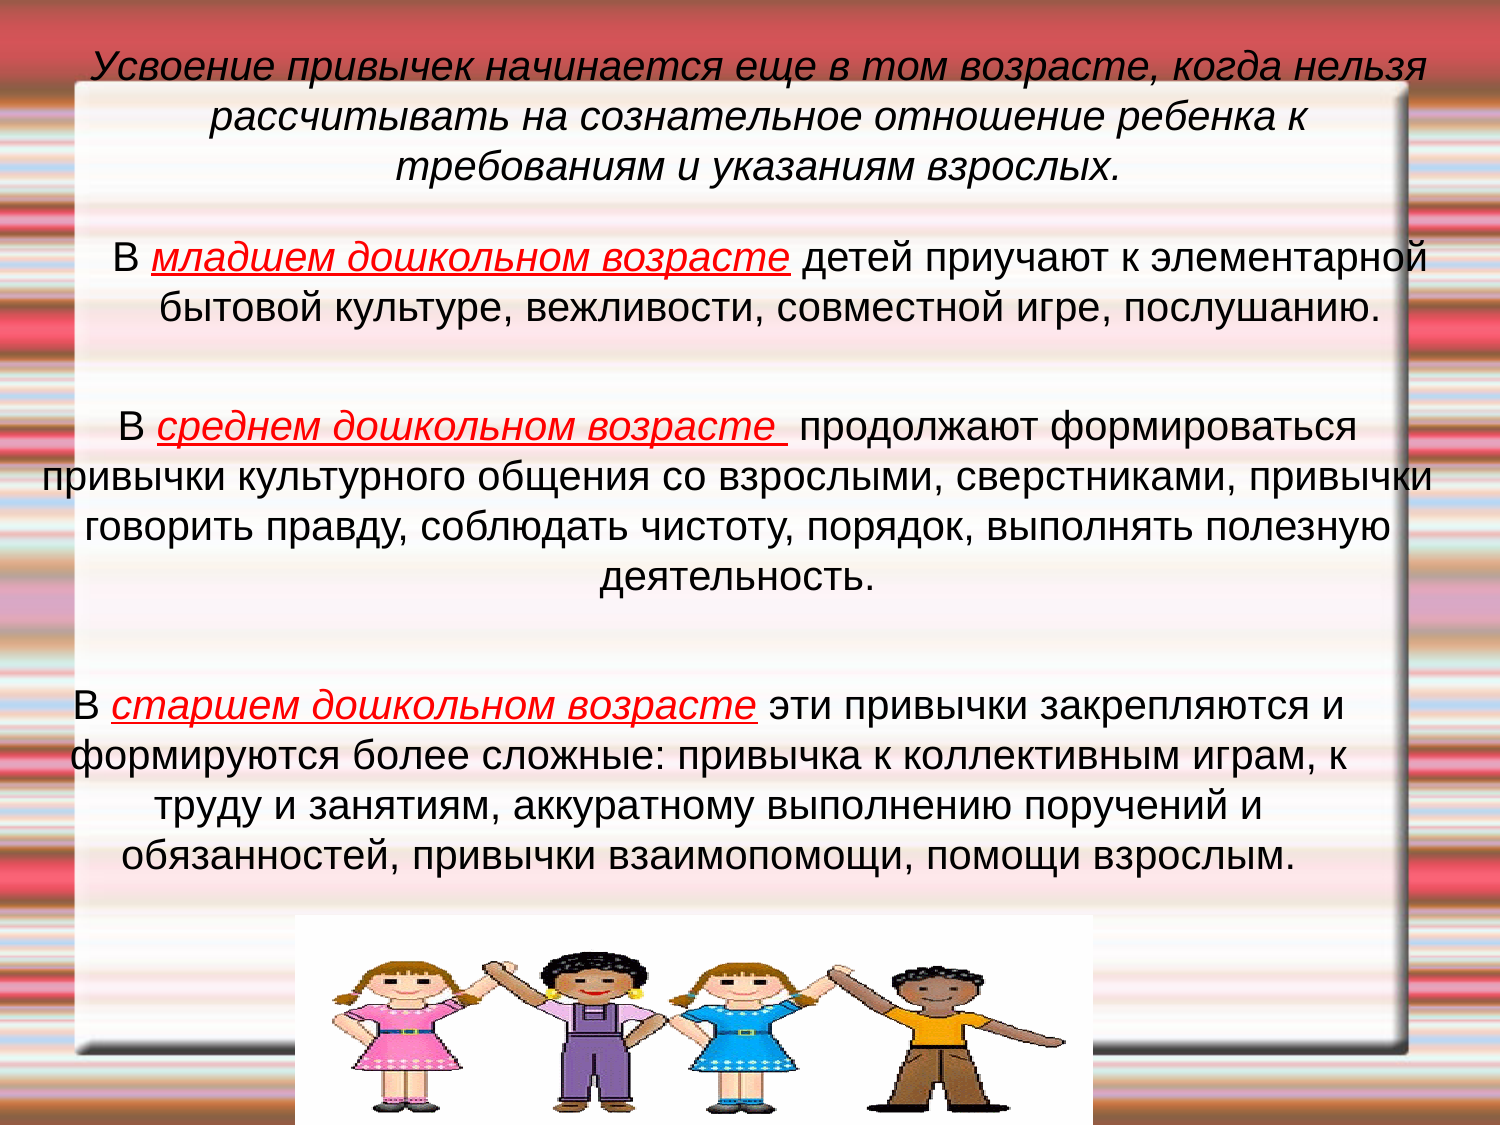

# Усвоение привычек начинается еще в том возрасте, когда нельзя рассчитывать на сознательное отношение ребенка к требованиям и указаниям взрослых.
В младшем дошкольном возрасте детей приучают к элементарной бытовой культуре, вежливости, совместной игре, послушанию.
В среднем дошкольном возрасте продолжают формироваться привычки культурного общения со взрослыми, сверстниками, привычки говорить правду, соблюдать чистоту, порядок, выполнять полезную
деятельность.
В старшем дошкольном возрасте эти привычки закрепляются и формируются более сложные: привычка к коллективным играм, к труду и занятиям, аккуратному выполнению поручений и обязанностей, привычки взаимопомощи, помощи взрослым.